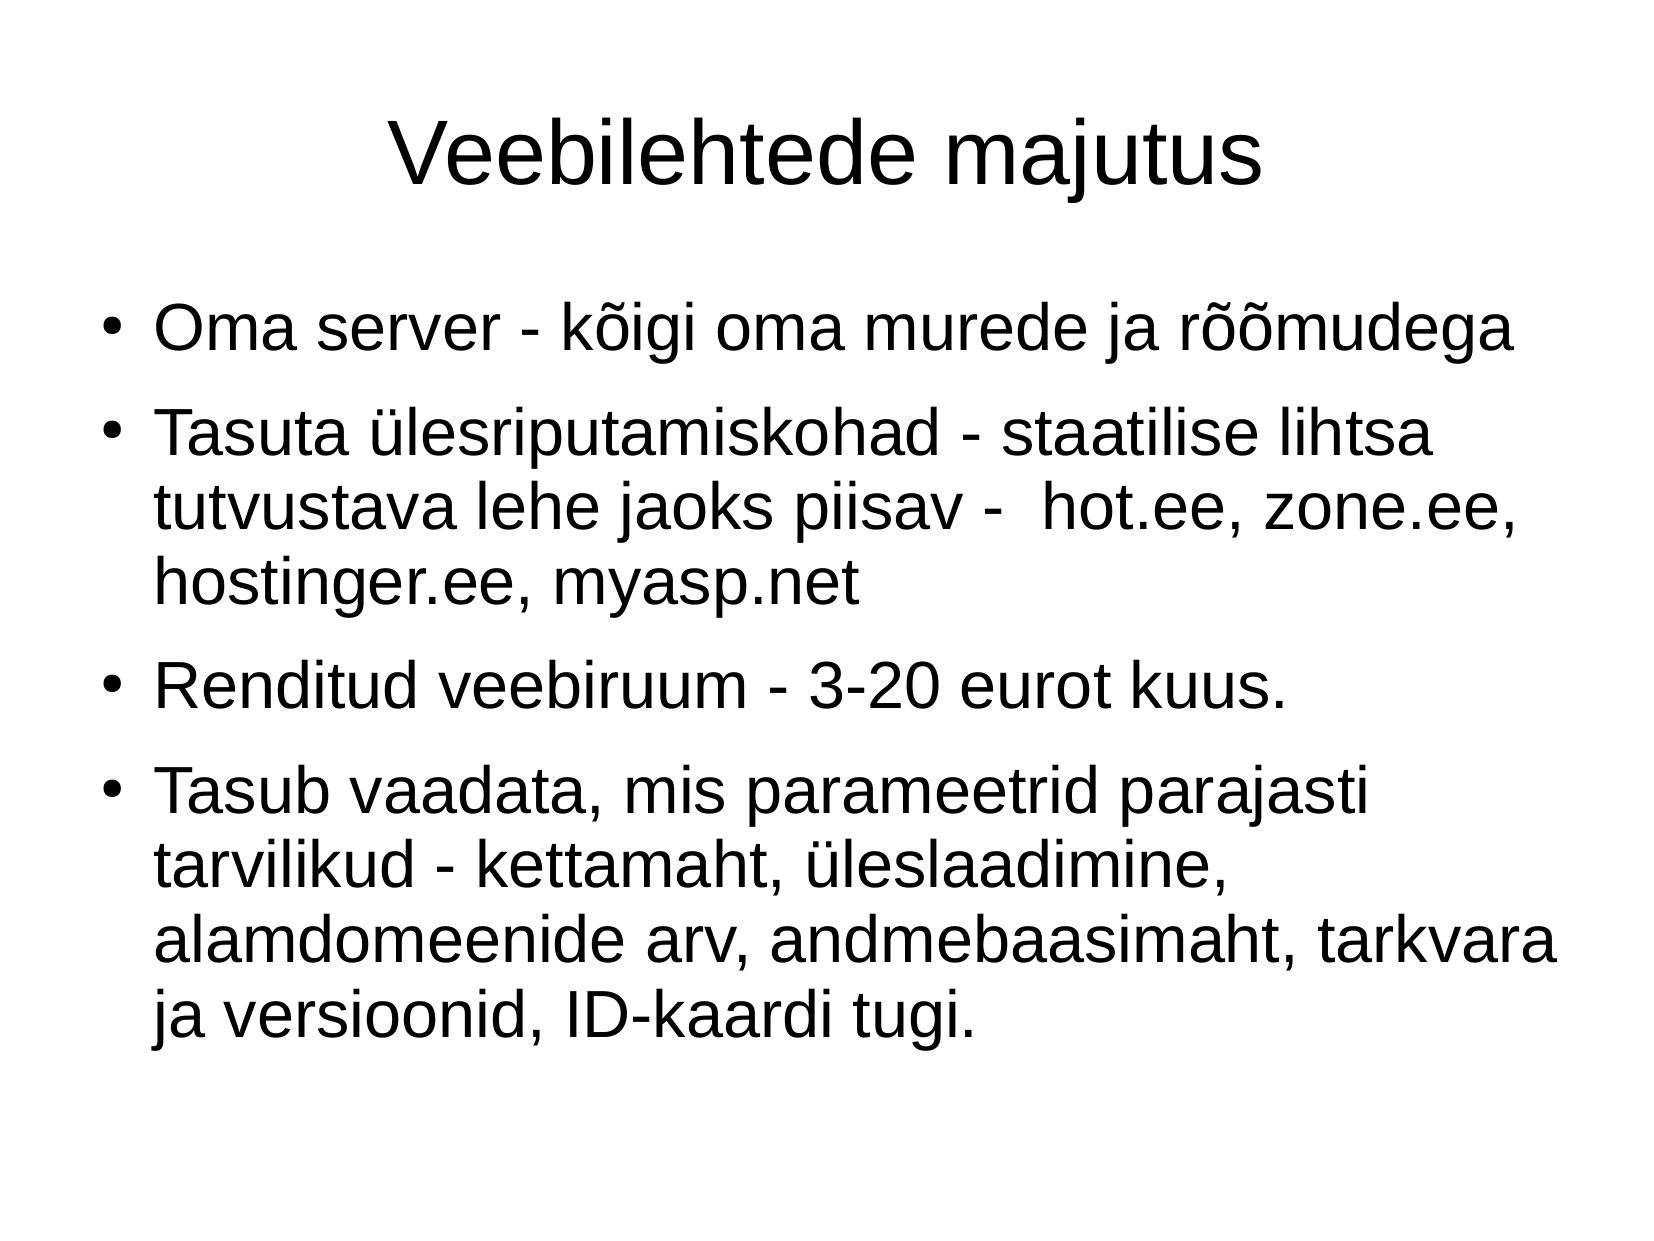

# Veebilehtede majutus
Oma server - kõigi oma murede ja rõõmudega
Tasuta ülesriputamiskohad - staatilise lihtsa tutvustava lehe jaoks piisav - hot.ee, zone.ee, hostinger.ee, myasp.net
Renditud veebiruum - 3-20 eurot kuus.
Tasub vaadata, mis parameetrid parajasti tarvilikud - kettamaht, üleslaadimine, alamdomeenide arv, andmebaasimaht, tarkvara ja versioonid, ID-kaardi tugi.